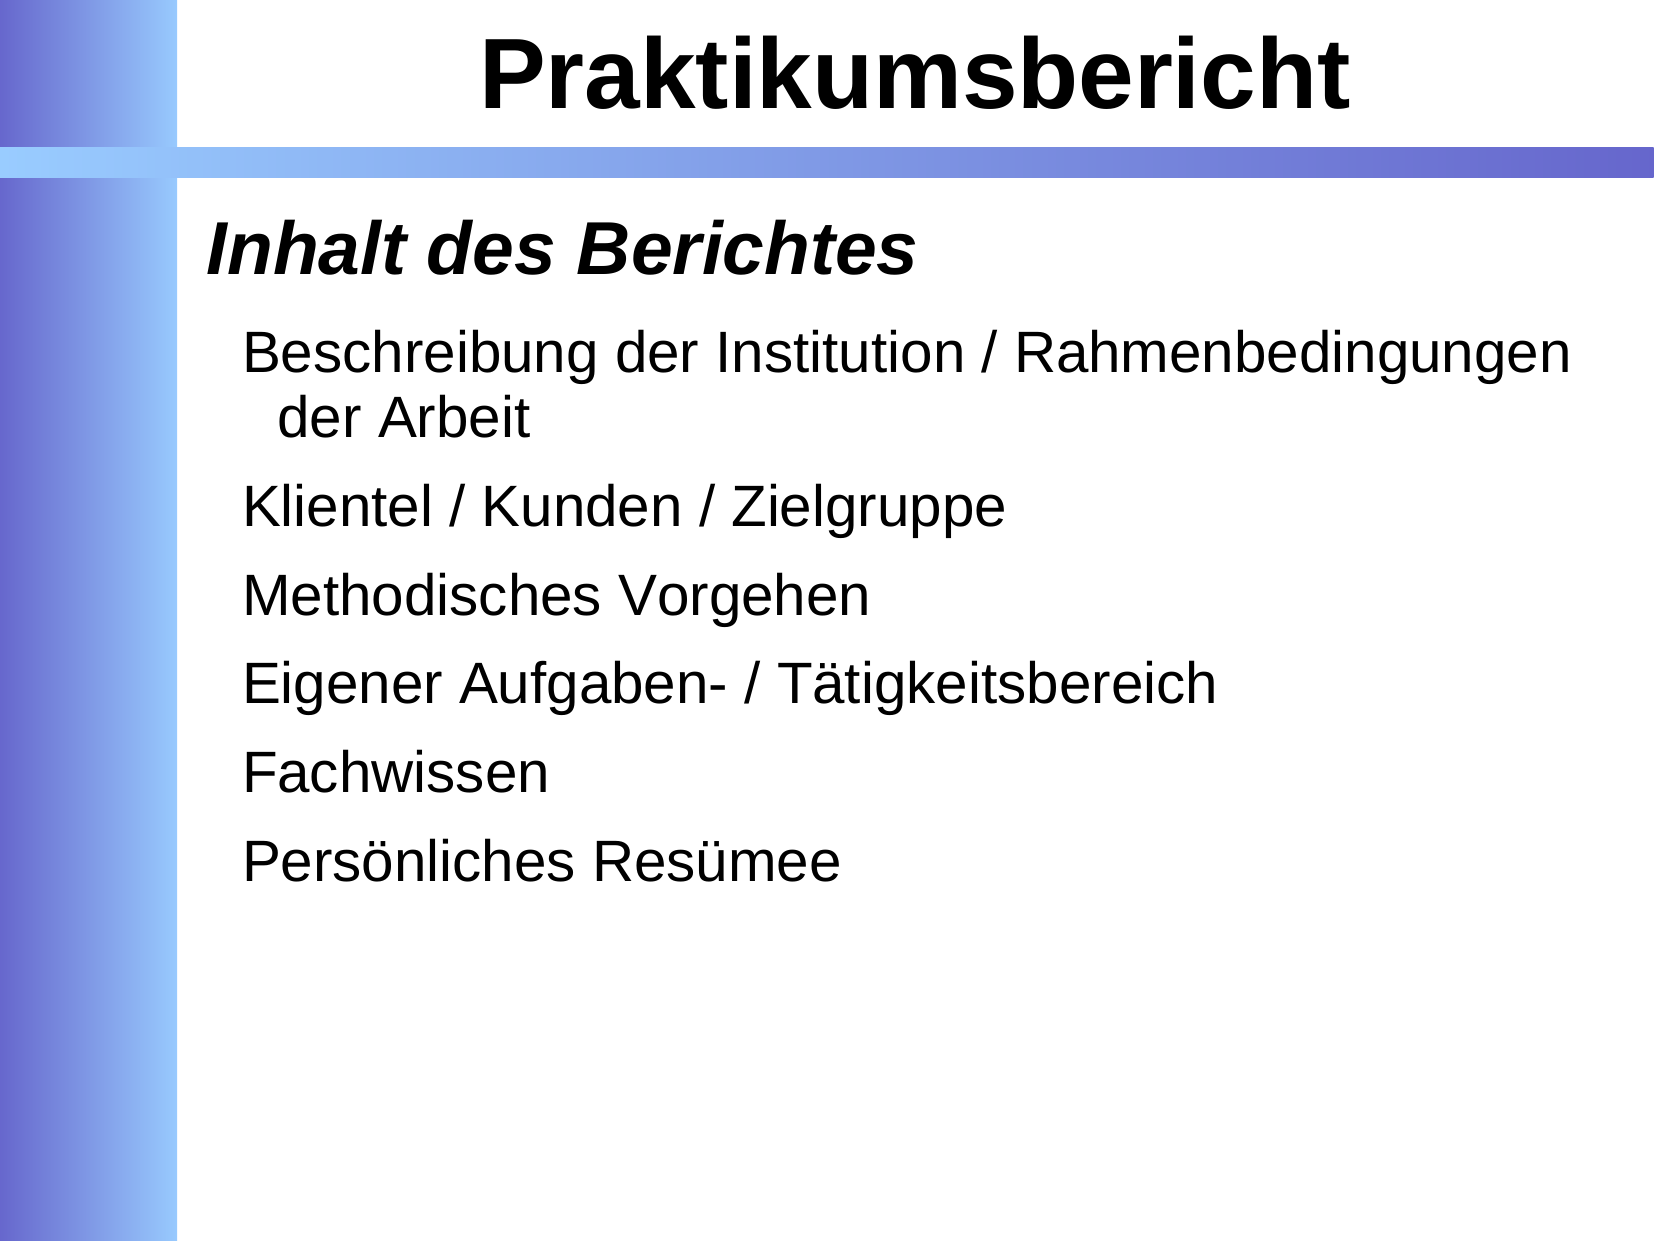

# Praktikumsbericht
Inhalt des Berichtes
Beschreibung der Institution / Rahmenbedingungen der Arbeit
Klientel / Kunden / Zielgruppe
Methodisches Vorgehen
Eigener Aufgaben- / Tätigkeitsbereich
Fachwissen
Persönliches Resümee